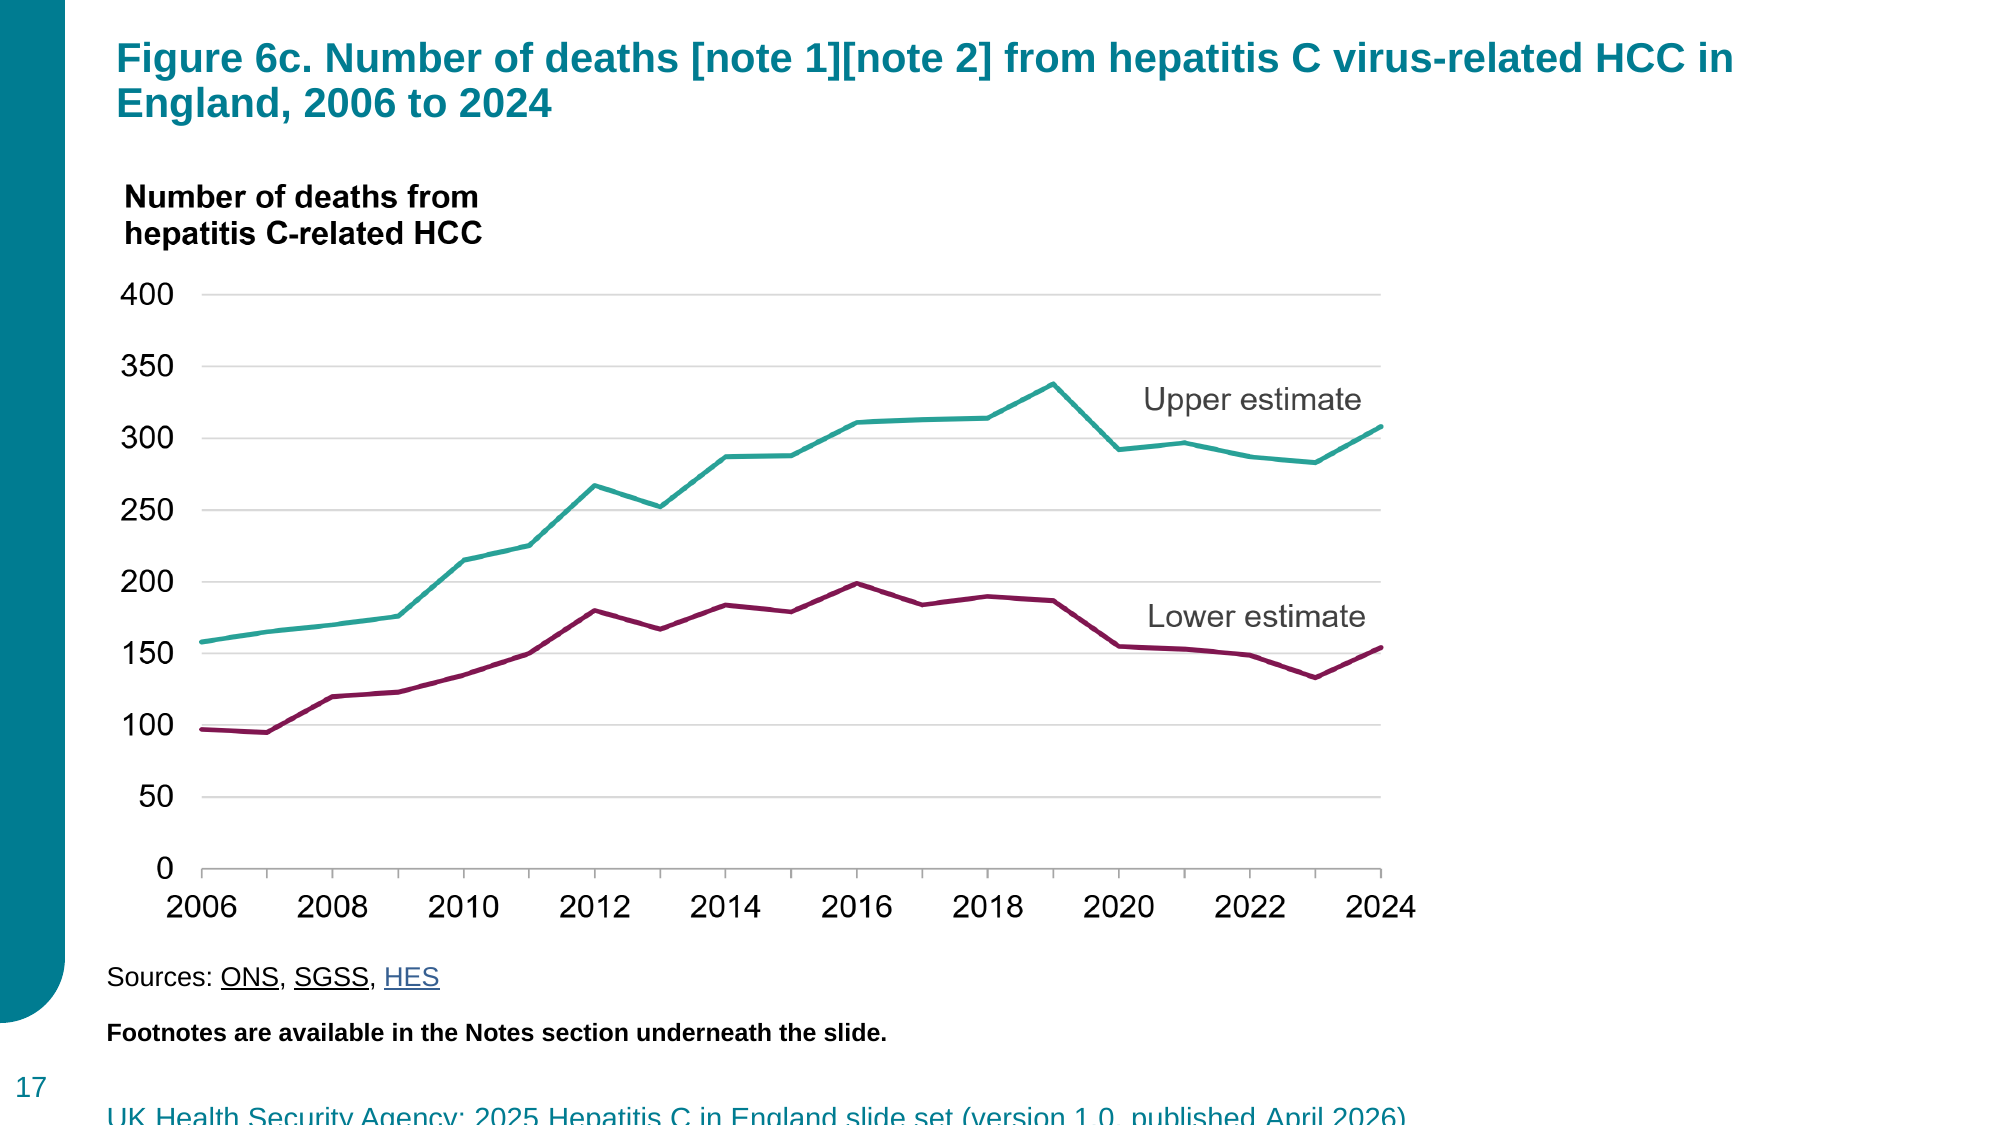

# Figure 6c. Number of deaths [note 1][note 2] from hepatitis C virus-related HCC in England, 2006 to 2024
Sources: ONS, SGSS, HES
Footnotes are available in the Notes section underneath the slide.
17
UK Health Security Agency: 2025 Hepatitis C in England slide set (version 1.0, published April 2026)